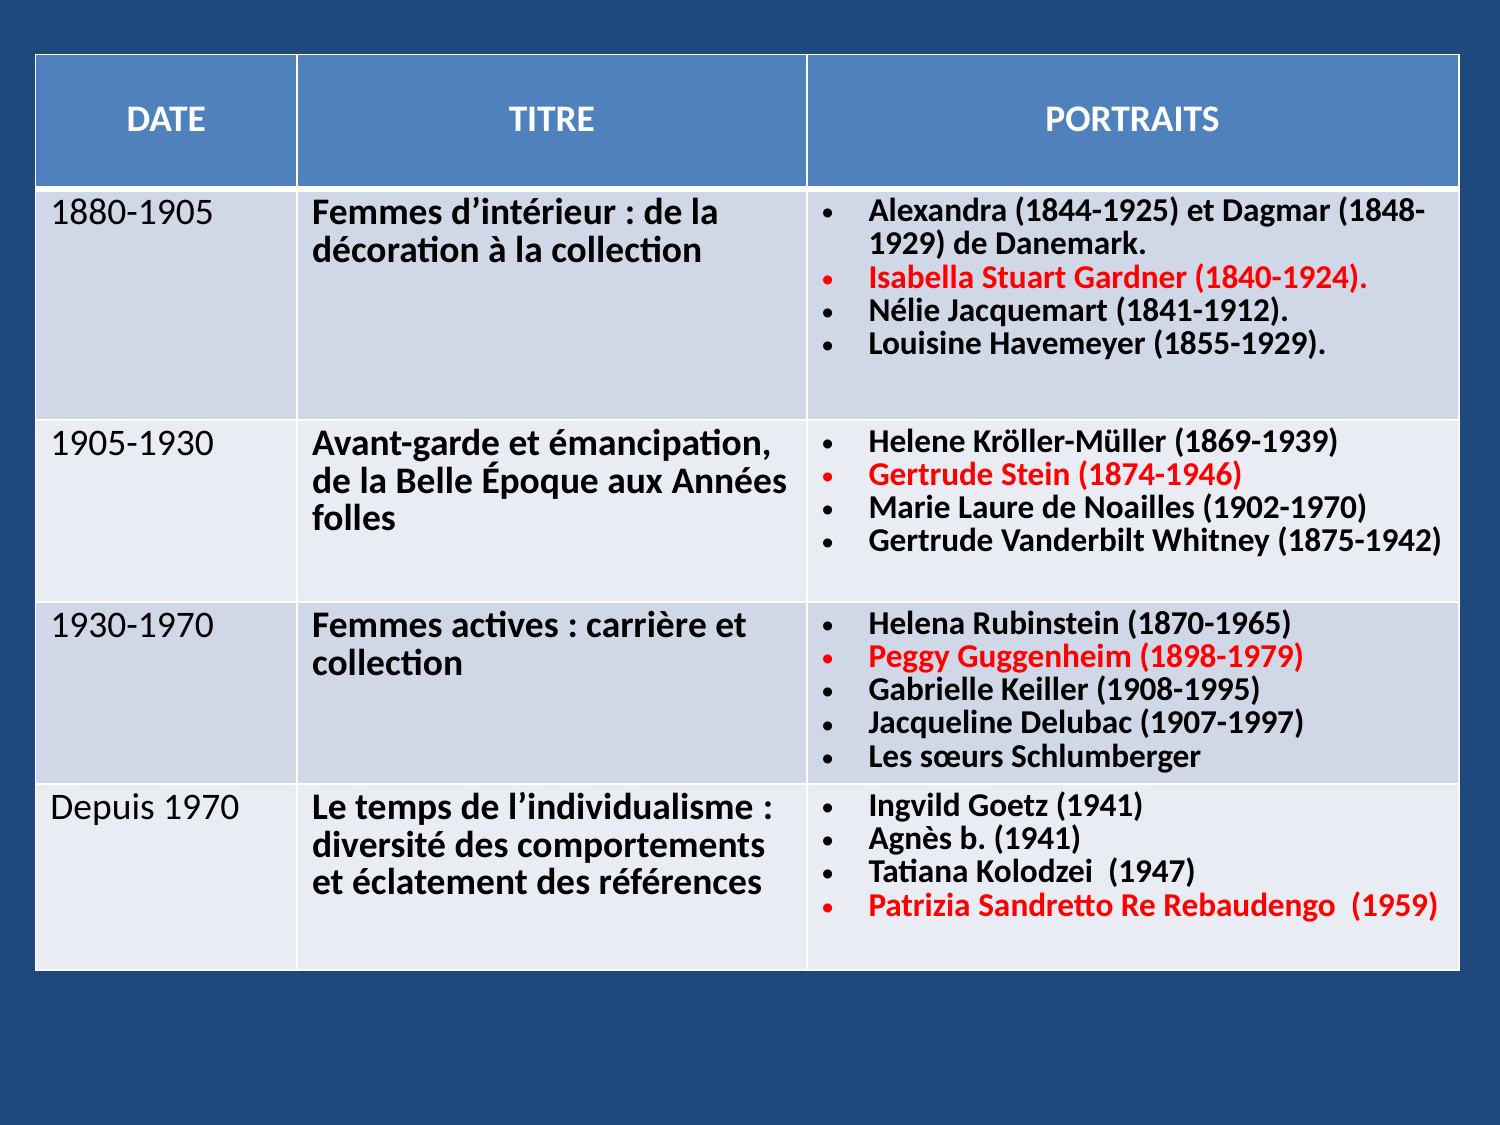

| DATE | TITRE | PORTRAITS |
| --- | --- | --- |
| 1880-1905 | Femmes d’intérieur : de la décoration à la collection | Alexandra (1844-1925) et Dagmar (1848-1929) de Danemark. Isabella Stuart Gardner (1840-1924). Nélie Jacquemart (1841-1912). Louisine Havemeyer (1855-1929). |
| 1905-1930 | Avant-garde et émancipation, de la Belle Époque aux Années folles | Helene Kröller-Müller (1869-1939) Gertrude Stein (1874-1946) Marie Laure de Noailles (1902-1970) Gertrude Vanderbilt Whitney (1875-1942) |
| 1930-1970 | Femmes actives : carrière et collection | Helena Rubinstein (1870-1965) Peggy Guggenheim (1898-1979) Gabrielle Keiller (1908-1995) Jacqueline Delubac (1907-1997) Les sœurs Schlumberger |
| Depuis 1970 | Le temps de l’individualisme : diversité des comportements et éclatement des références | Ingvild Goetz (1941) Agnès b. (1941) Tatiana Kolodzei (1947) Patrizia Sandretto Re Rebaudengo (1959) |
#